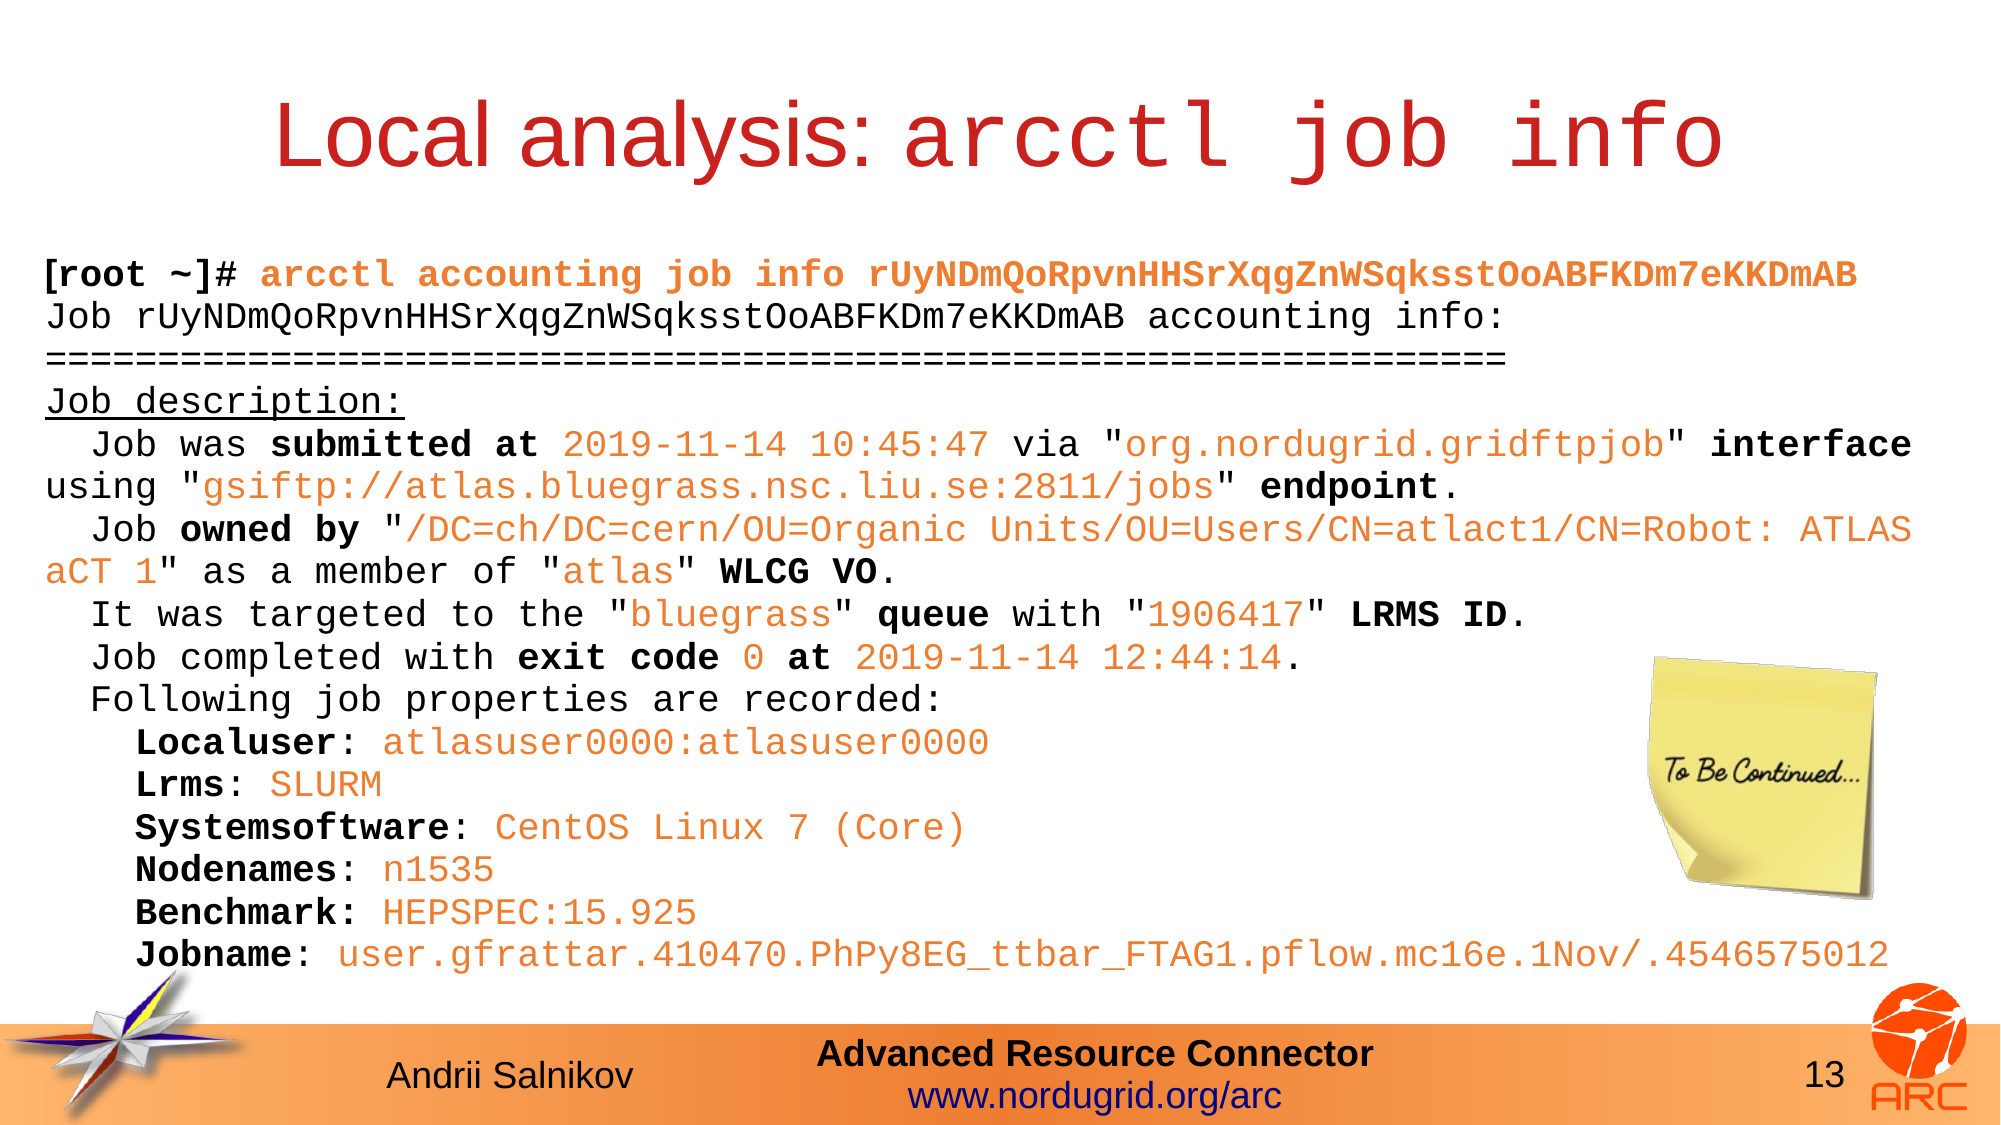

# Local analysis: arcctl job info
[root ~]# arcctl accounting job info rUyNDmQoRpvnHHSrXqgZnWSqksstOoABFKDm7eKKDmAB
Job rUyNDmQoRpvnHHSrXqgZnWSqksstOoABFKDm7eKKDmAB accounting info:
=================================================================
Job description:
 Job was submitted at 2019-11-14 10:45:47 via "org.nordugrid.gridftpjob" interface using "gsiftp://atlas.bluegrass.nsc.liu.se:2811/jobs" endpoint.
 Job owned by "/DC=ch/DC=cern/OU=Organic Units/OU=Users/CN=atlact1/CN=Robot: ATLAS aCT 1" as a member of "atlas" WLCG VO.
 It was targeted to the "bluegrass" queue with "1906417" LRMS ID.
 Job completed with exit code 0 at 2019-11-14 12:44:14.
 Following job properties are recorded:
 Localuser: atlasuser0000:atlasuser0000
 Lrms: SLURM
 Systemsoftware: CentOS Linux 7 (Core)
 Nodenames: n1535
 Benchmark: HEPSPEC:15.925
 Jobname: user.gfrattar.410470.PhPy8EG_ttbar_FTAG1.pflow.mc16e.1Nov/.4546575012
Andrii Salnikov
13